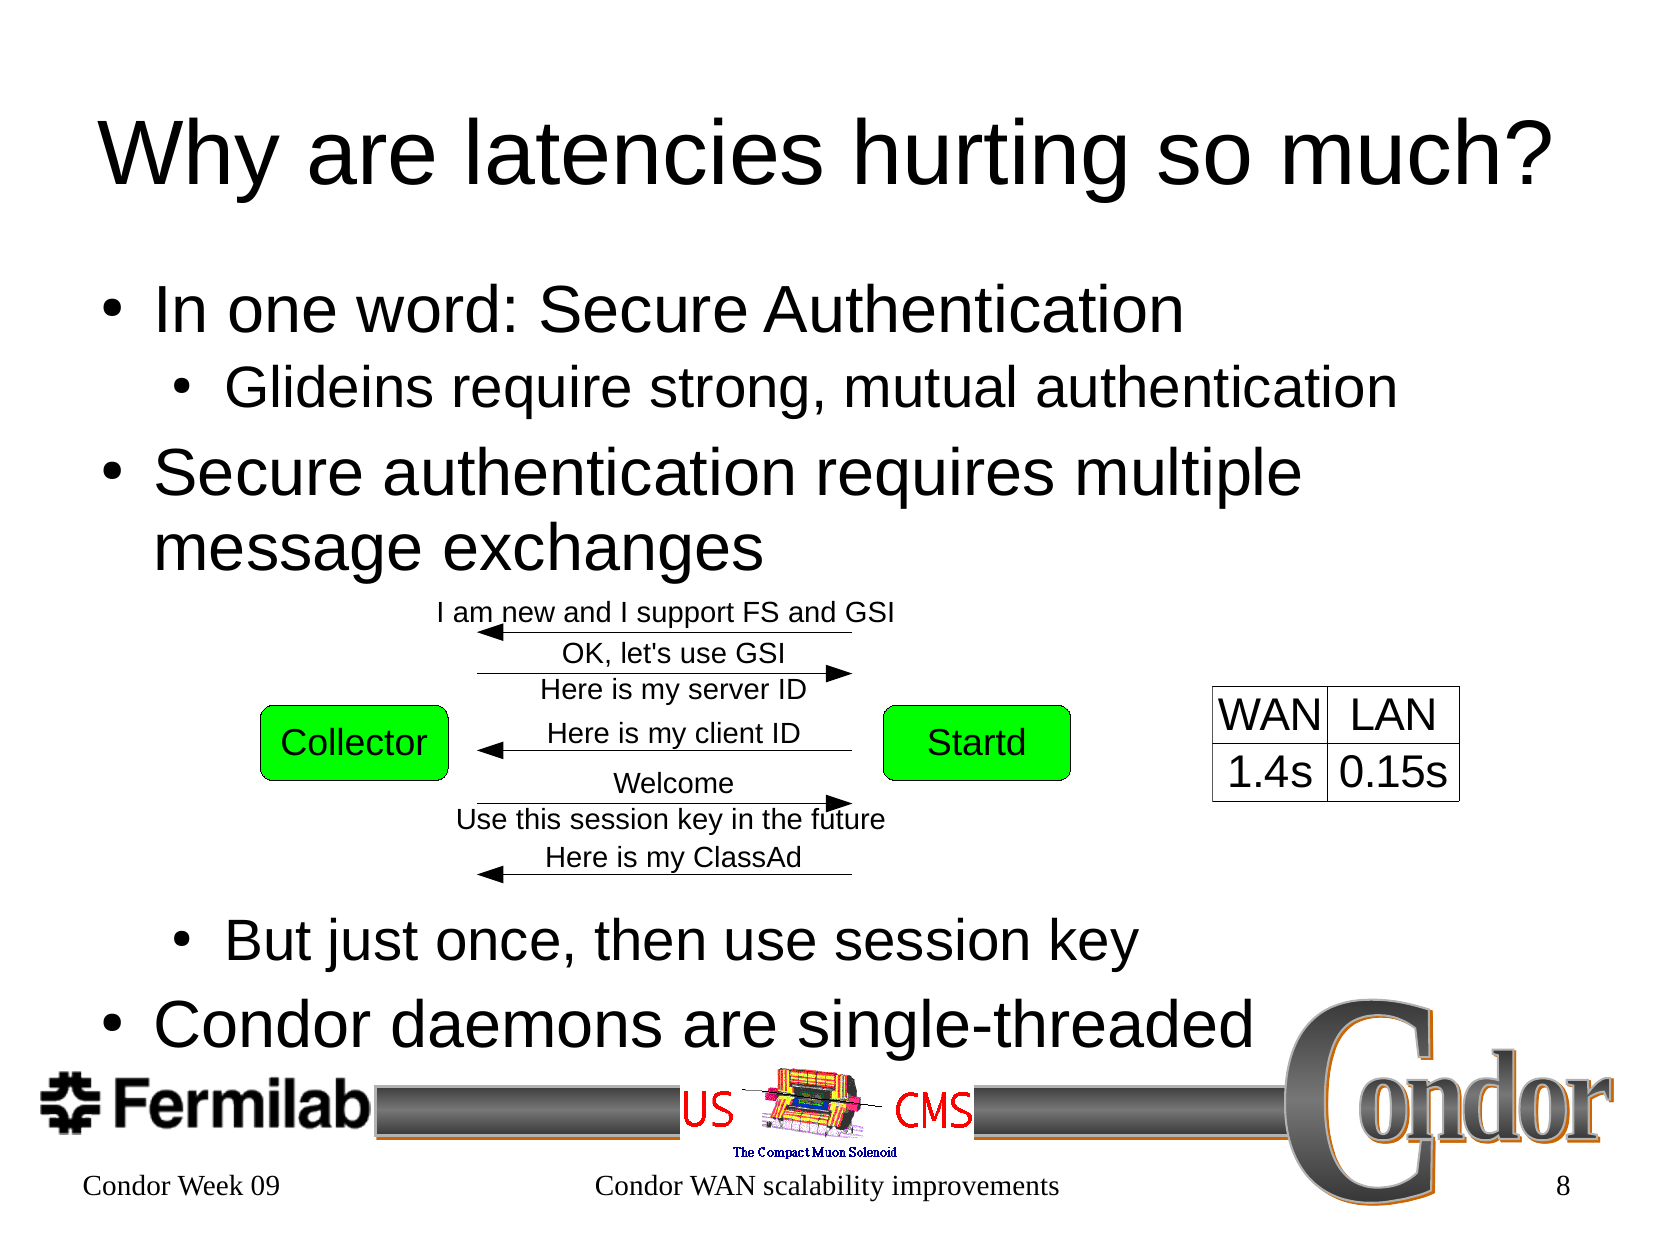

# Why are latencies hurting so much?
In one word: Secure Authentication
Glideins require strong, mutual authentication
Secure authentication requires multiple message exchanges
But just once, then use session key
Condor daemons are single-threaded
I am new and I support FS and GSI
OK, let's use GSI
Here is my server ID
Collector
Startd
Here is my client ID
Welcome
Use this session key in the future
Here is my ClassAd
Condor Week 09
Condor WAN scalability improvements
8